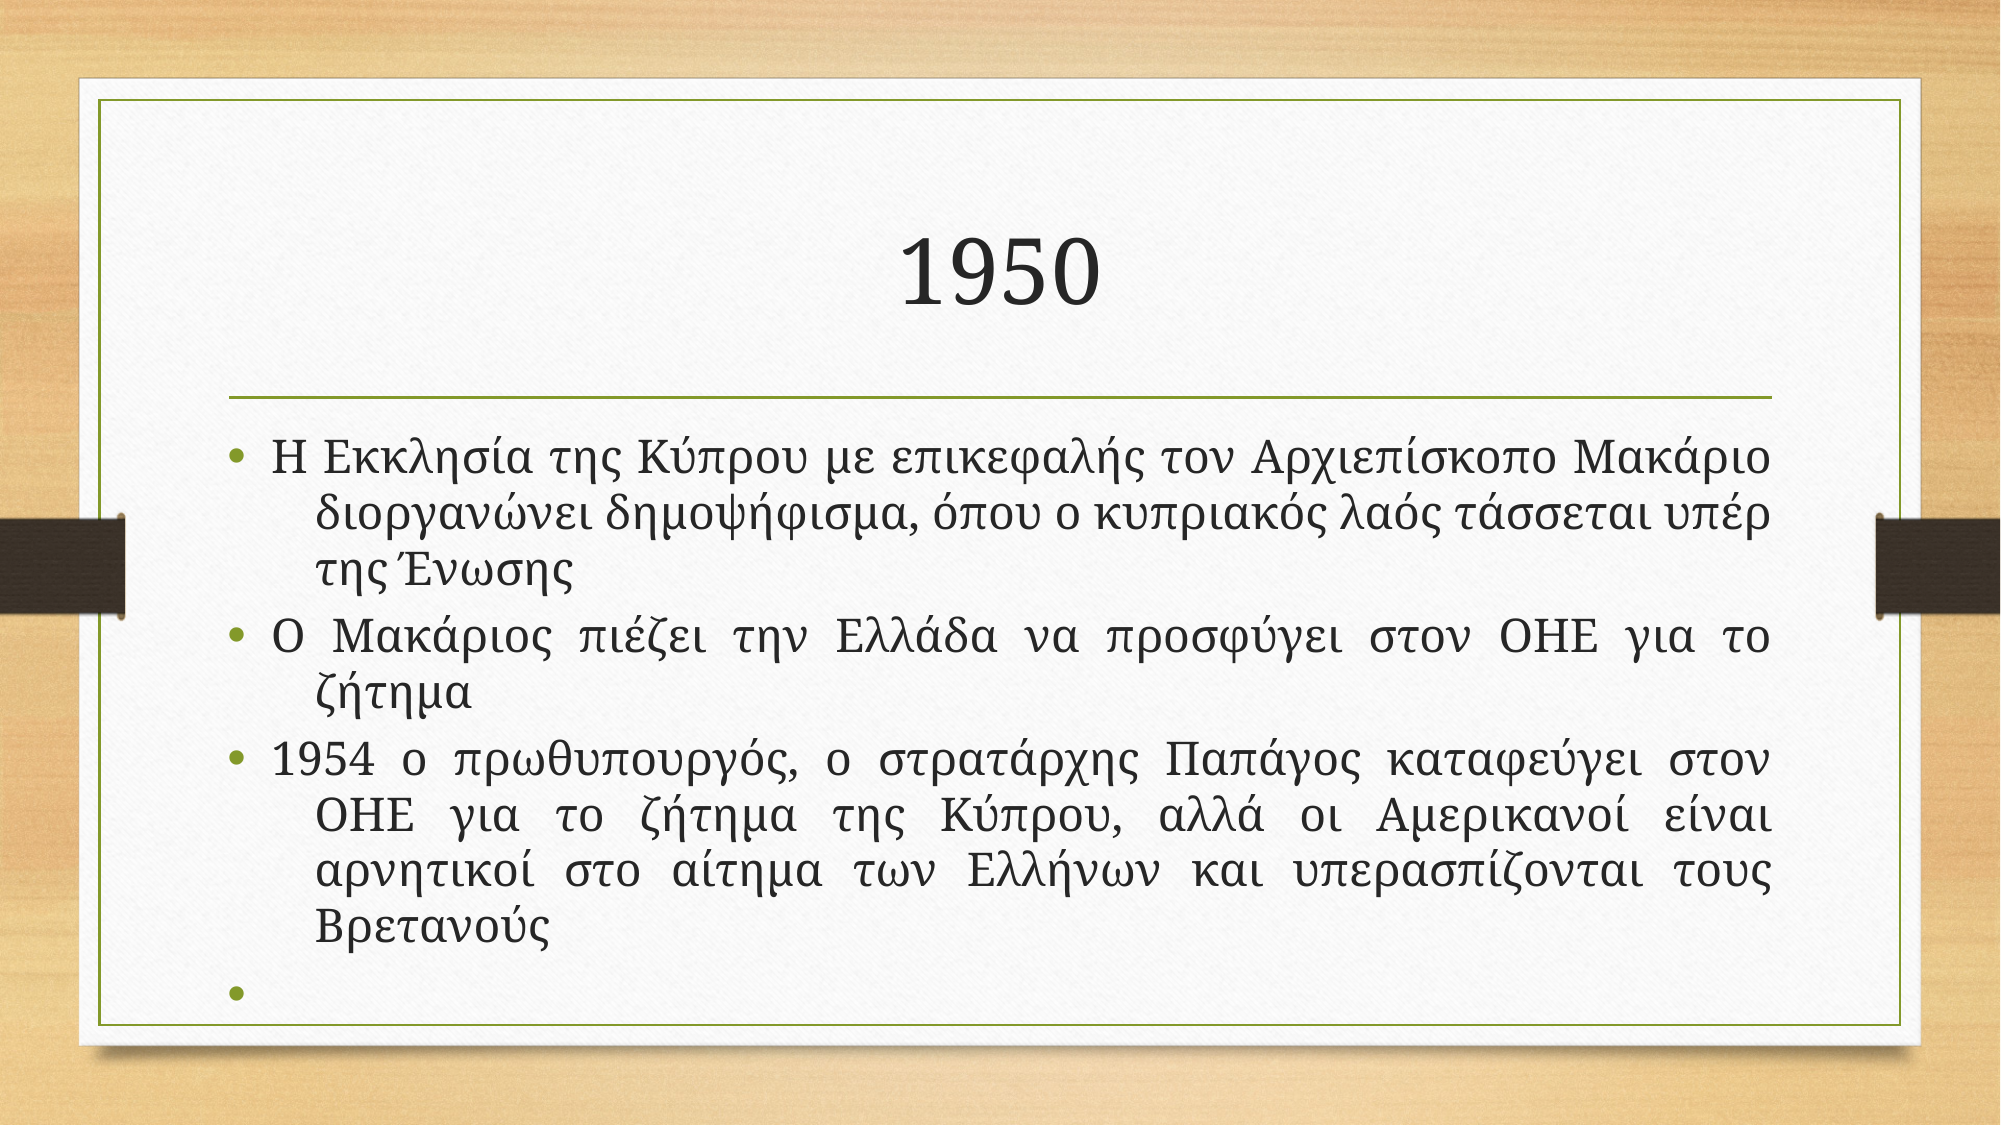

# 1950
Η Εκκλησία της Κύπρου με επικεφαλής τον Αρχιεπίσκοπο Μακάριο διοργανώνει δημοψήφισμα, όπου ο κυπριακός λαός τάσσεται υπέρ της Ένωσης
Ο Μακάριος πιέζει την Ελλάδα να προσφύγει στον ΟΗΕ για το ζήτημα
1954 ο πρωθυπουργός, ο στρατάρχης Παπάγος καταφεύγει στον ΟΗΕ για το ζήτημα της Κύπρου, αλλά οι Αμερικανοί είναι αρνητικοί στο αίτημα των Ελλήνων και υπερασπίζονται τους Βρετανούς